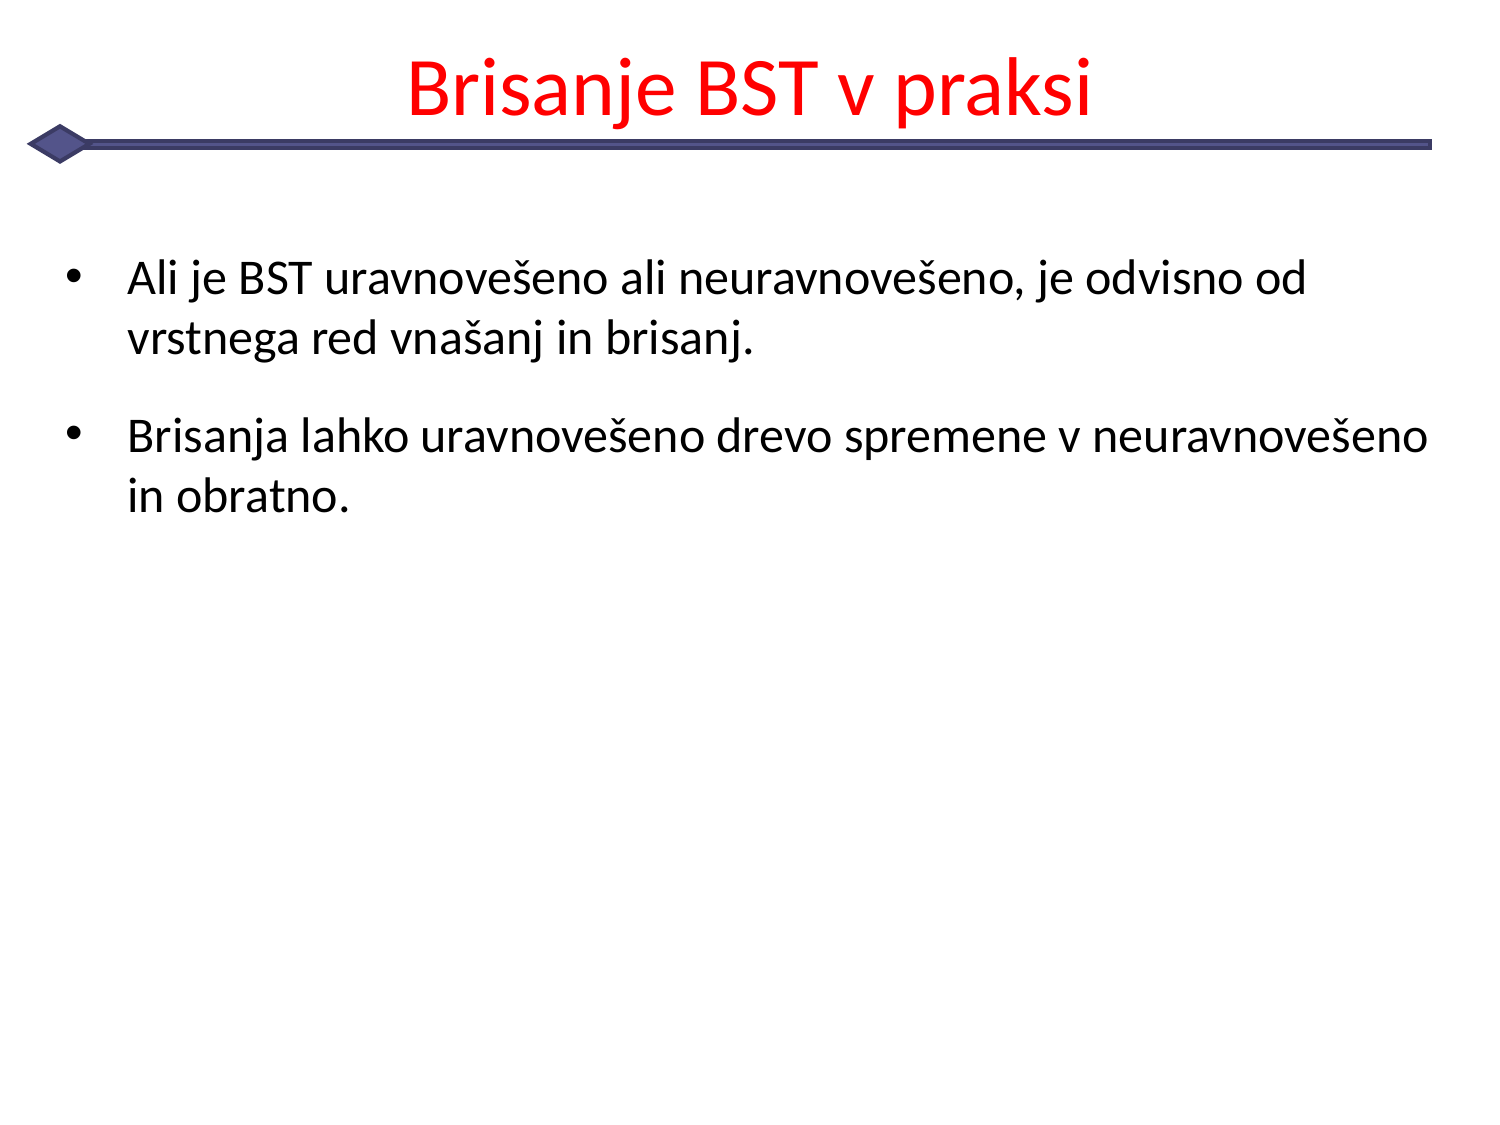

# Brisanje BST v praksi
Ali je BST uravnovešeno ali neuravnovešeno, je odvisno od vrstnega red vnašanj in brisanj.
Brisanja lahko uravnovešeno drevo spremene v neuravnovešeno in obratno.